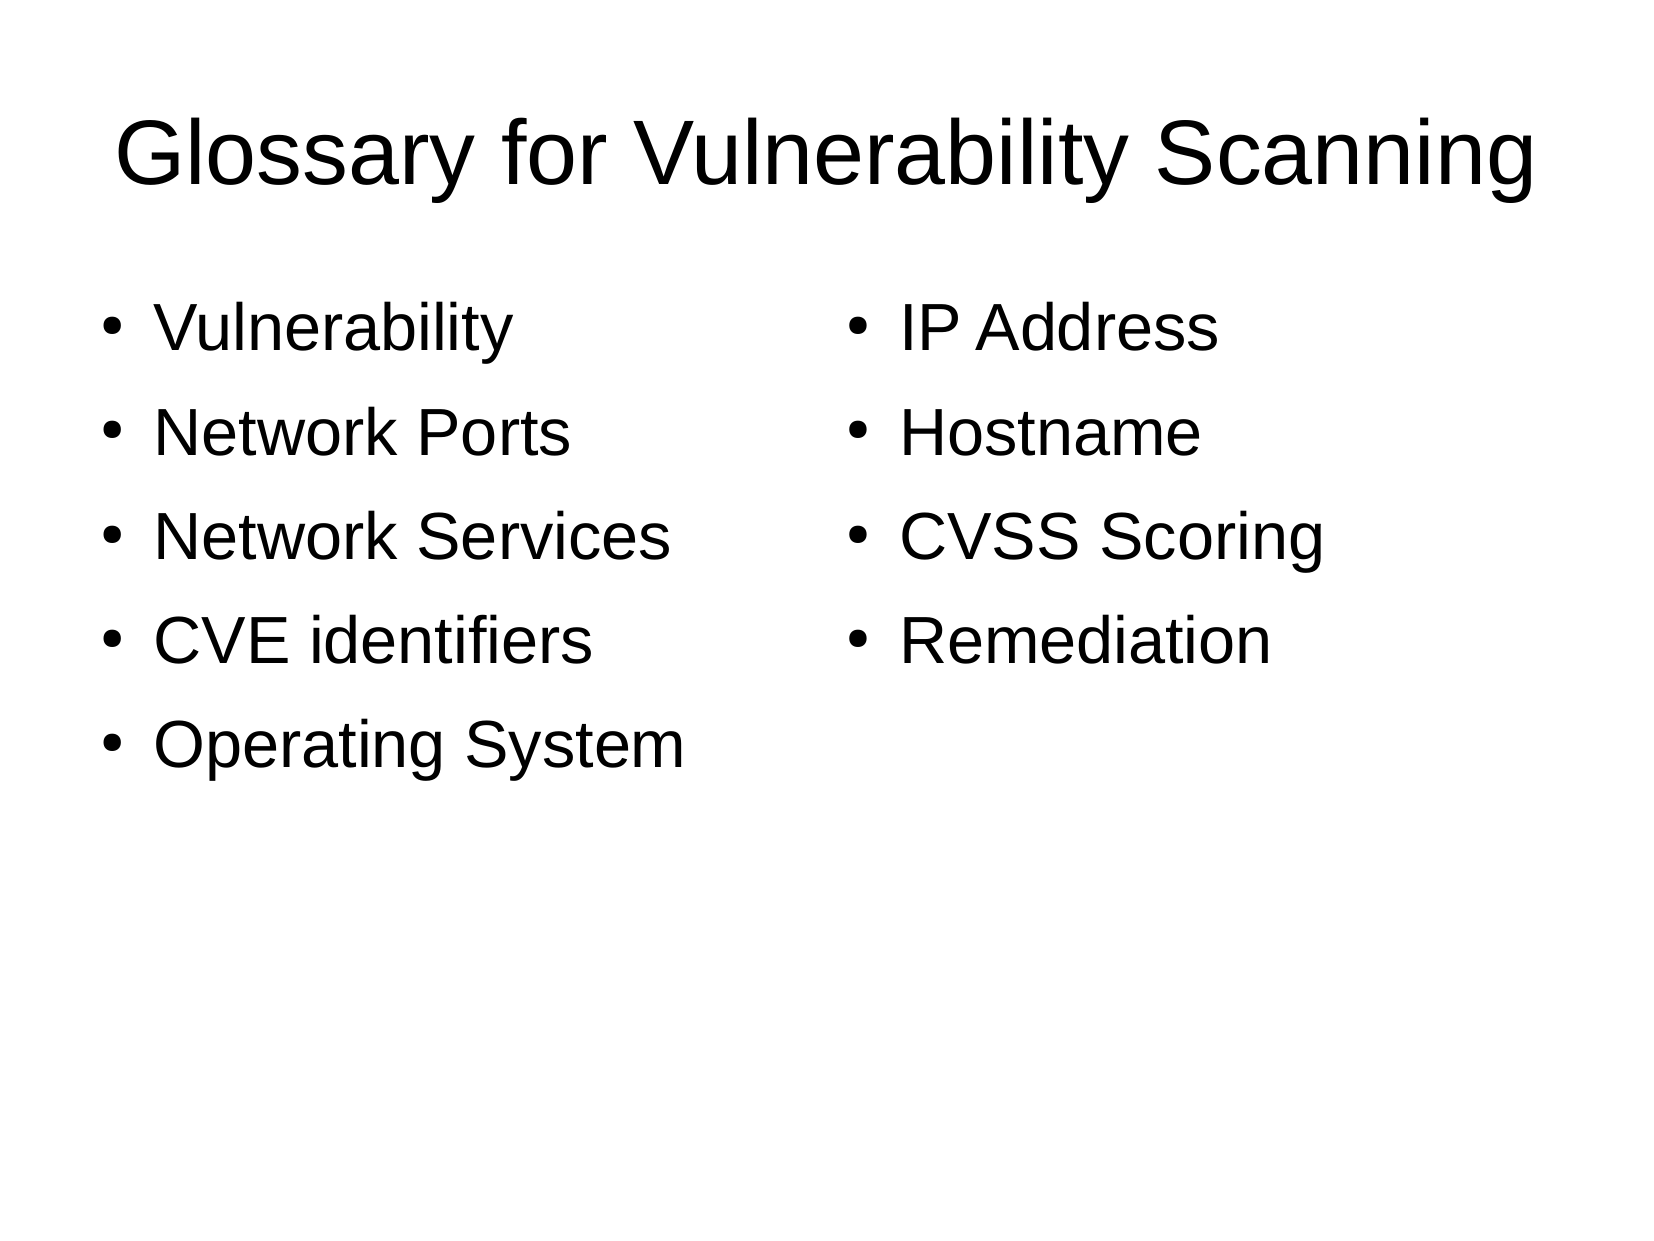

# Glossary for Vulnerability Scanning
Vulnerability
Network Ports
Network Services
CVE identifiers
Operating System
IP Address
Hostname
CVSS Scoring
Remediation